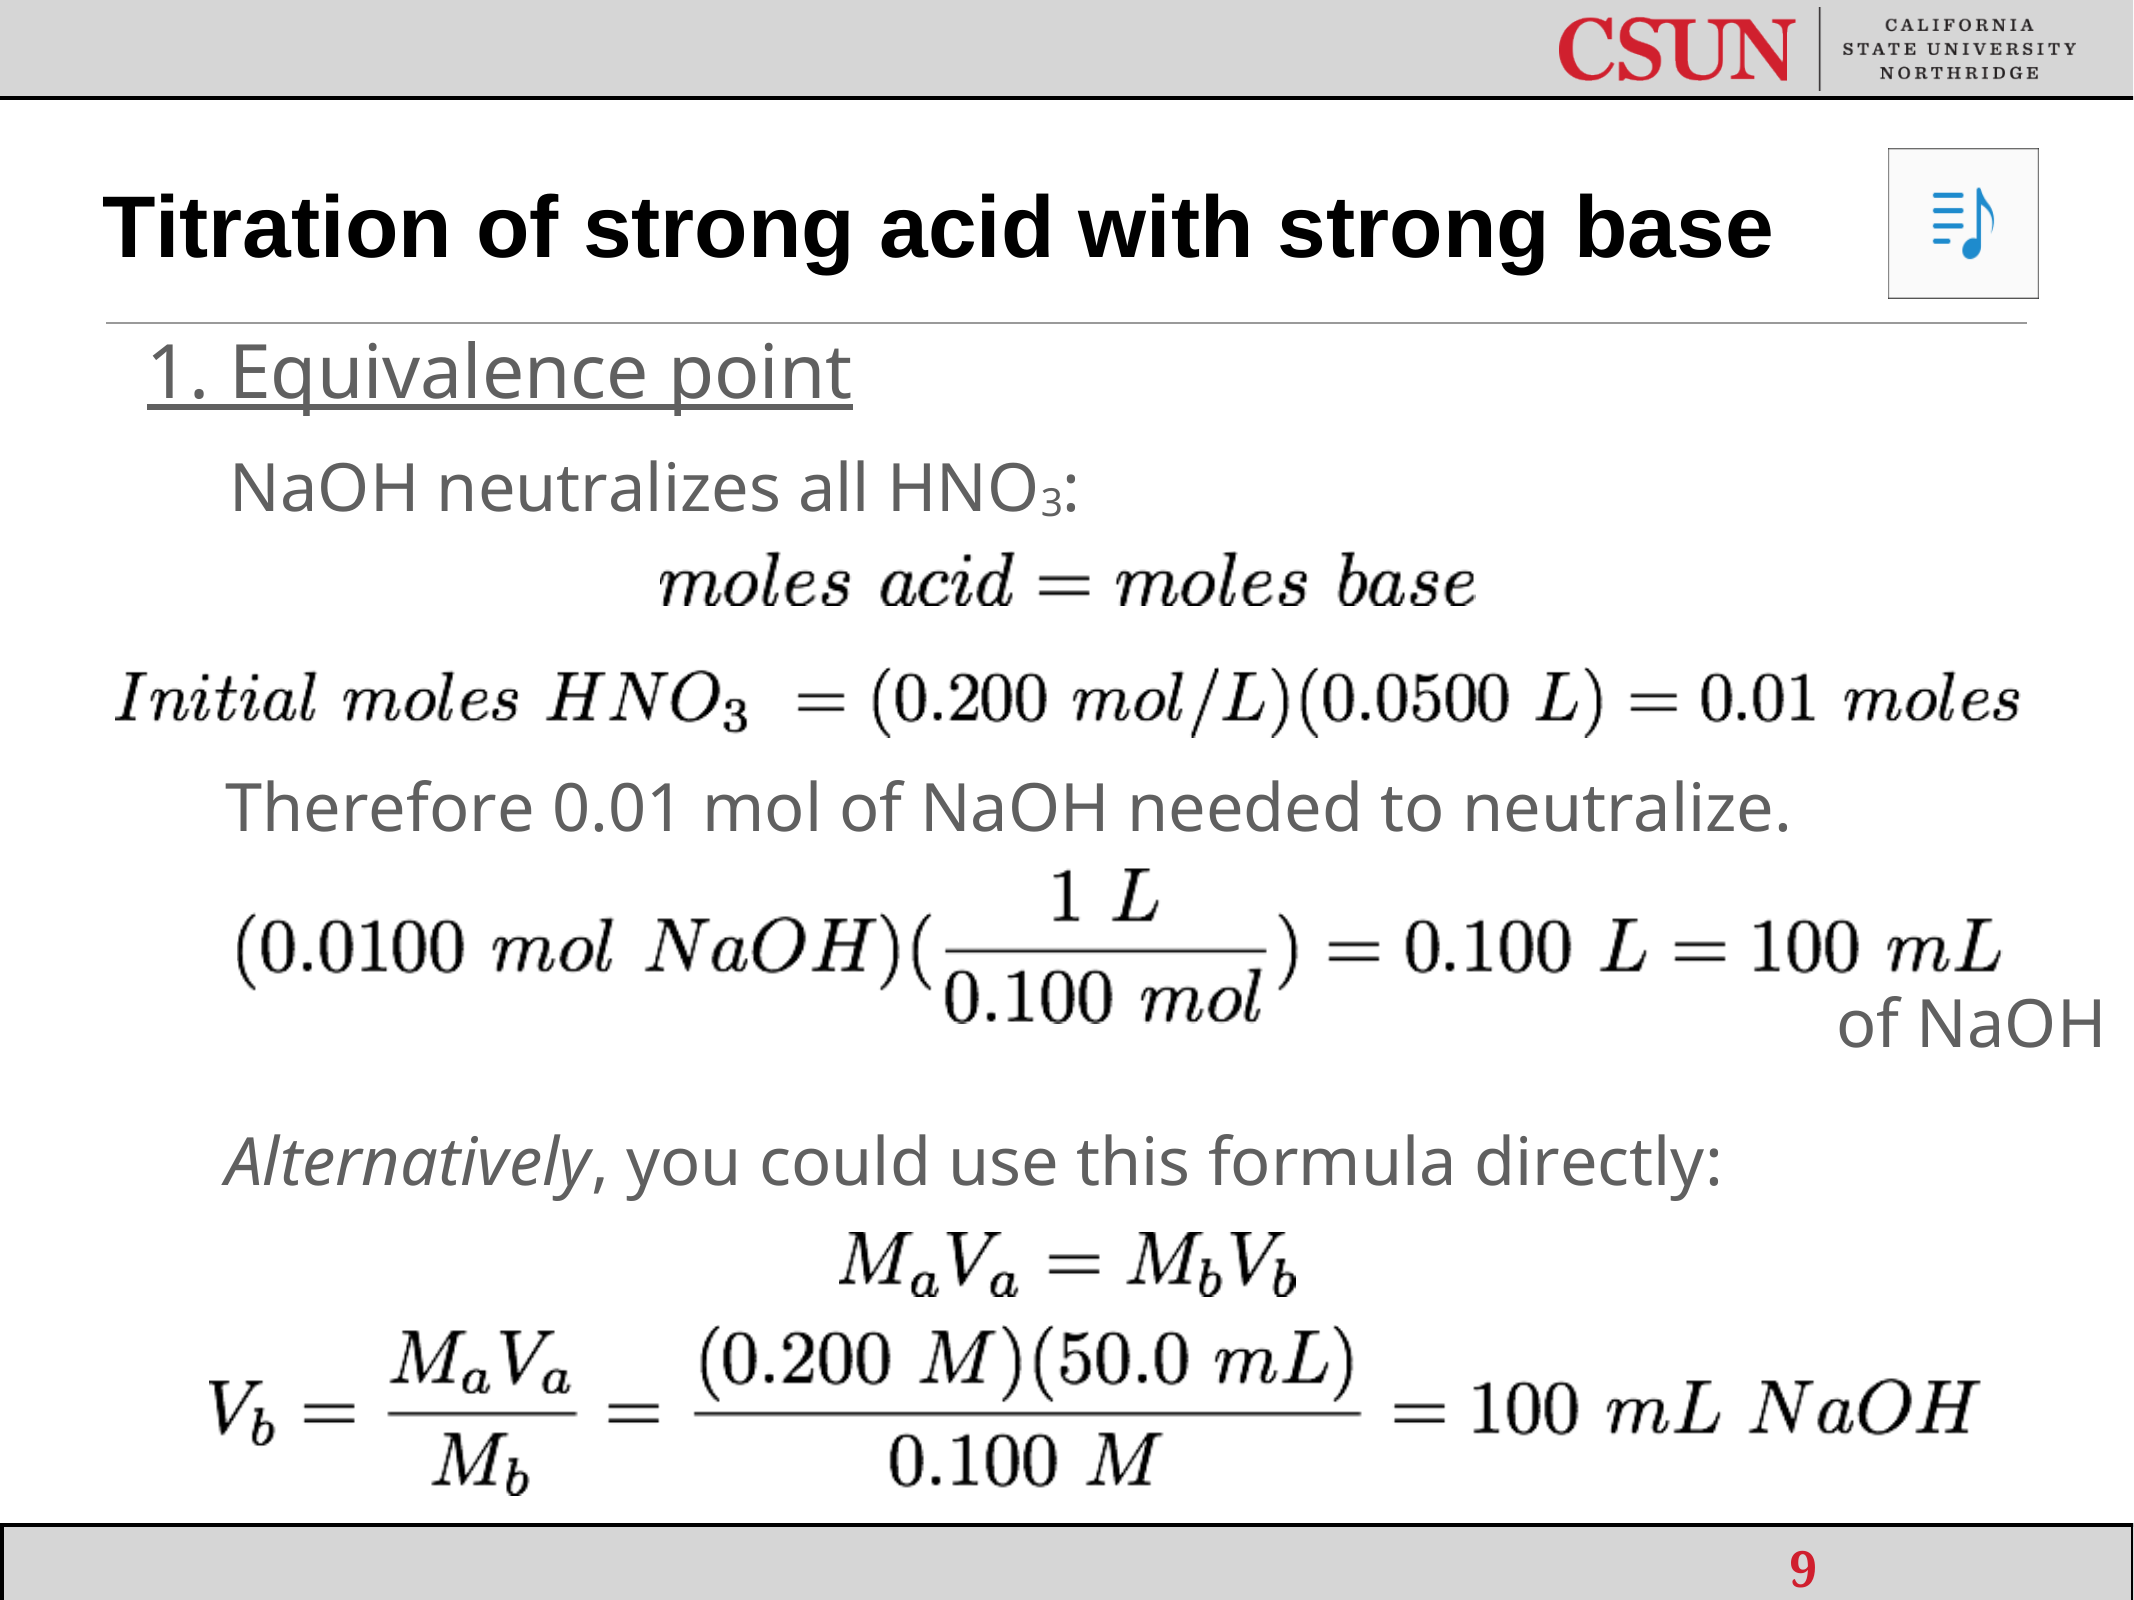

# Titration of strong acid with strong base
1. Equivalence point
NaOH neutralizes all HNO3:
Therefore 0.01 mol of NaOH needed to neutralize.
of NaOH
Alternatively, you could use this formula directly:
9